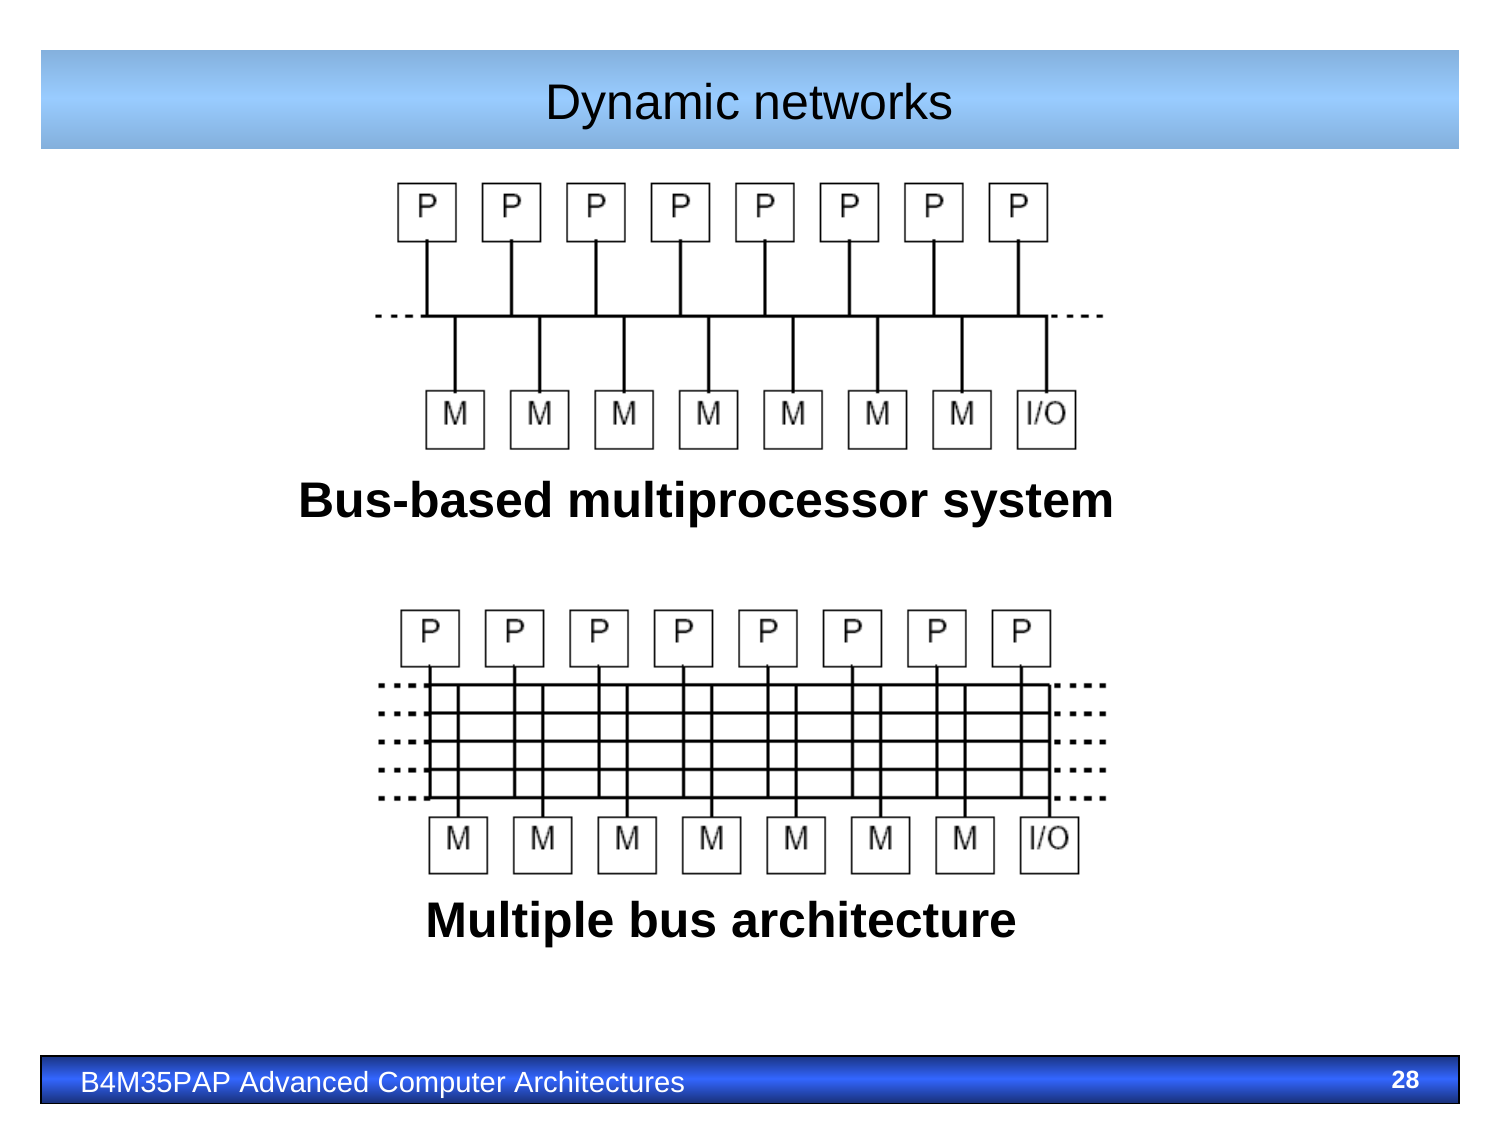

# Dynamic networks
Bus-based multiprocessor system
Multiple bus architecture